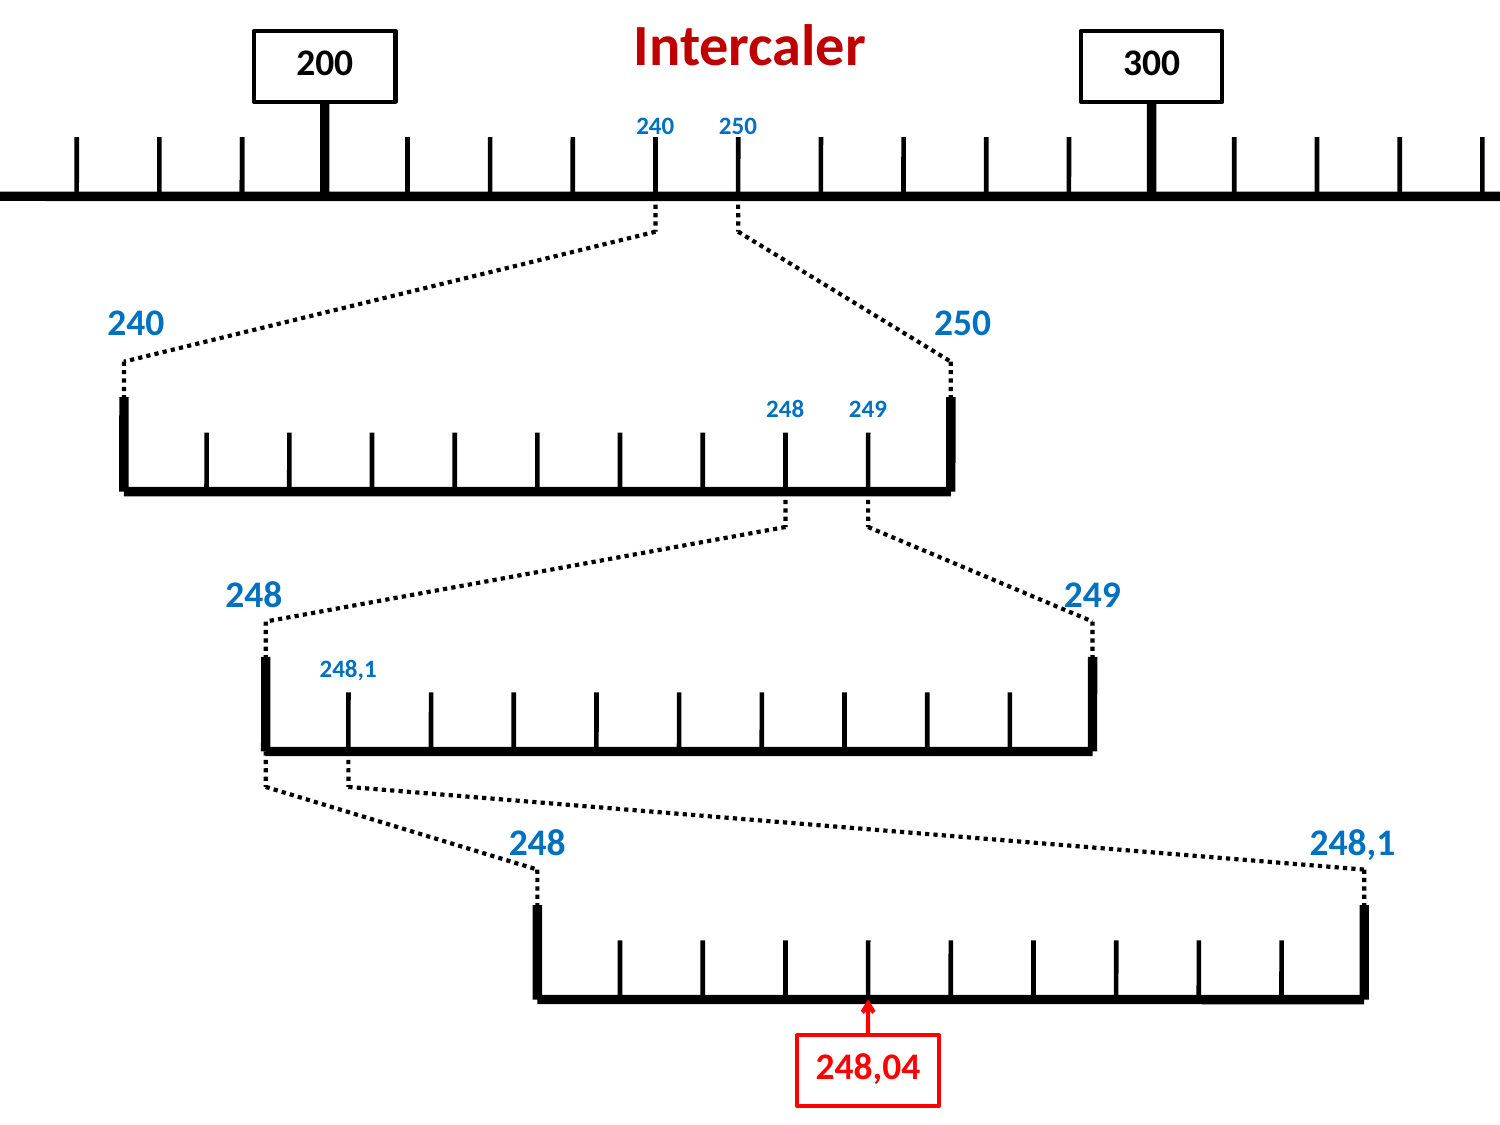

Intercaler
200
300
240
250
240
250
248
249
248
249
248,1
248
248,1
248,04